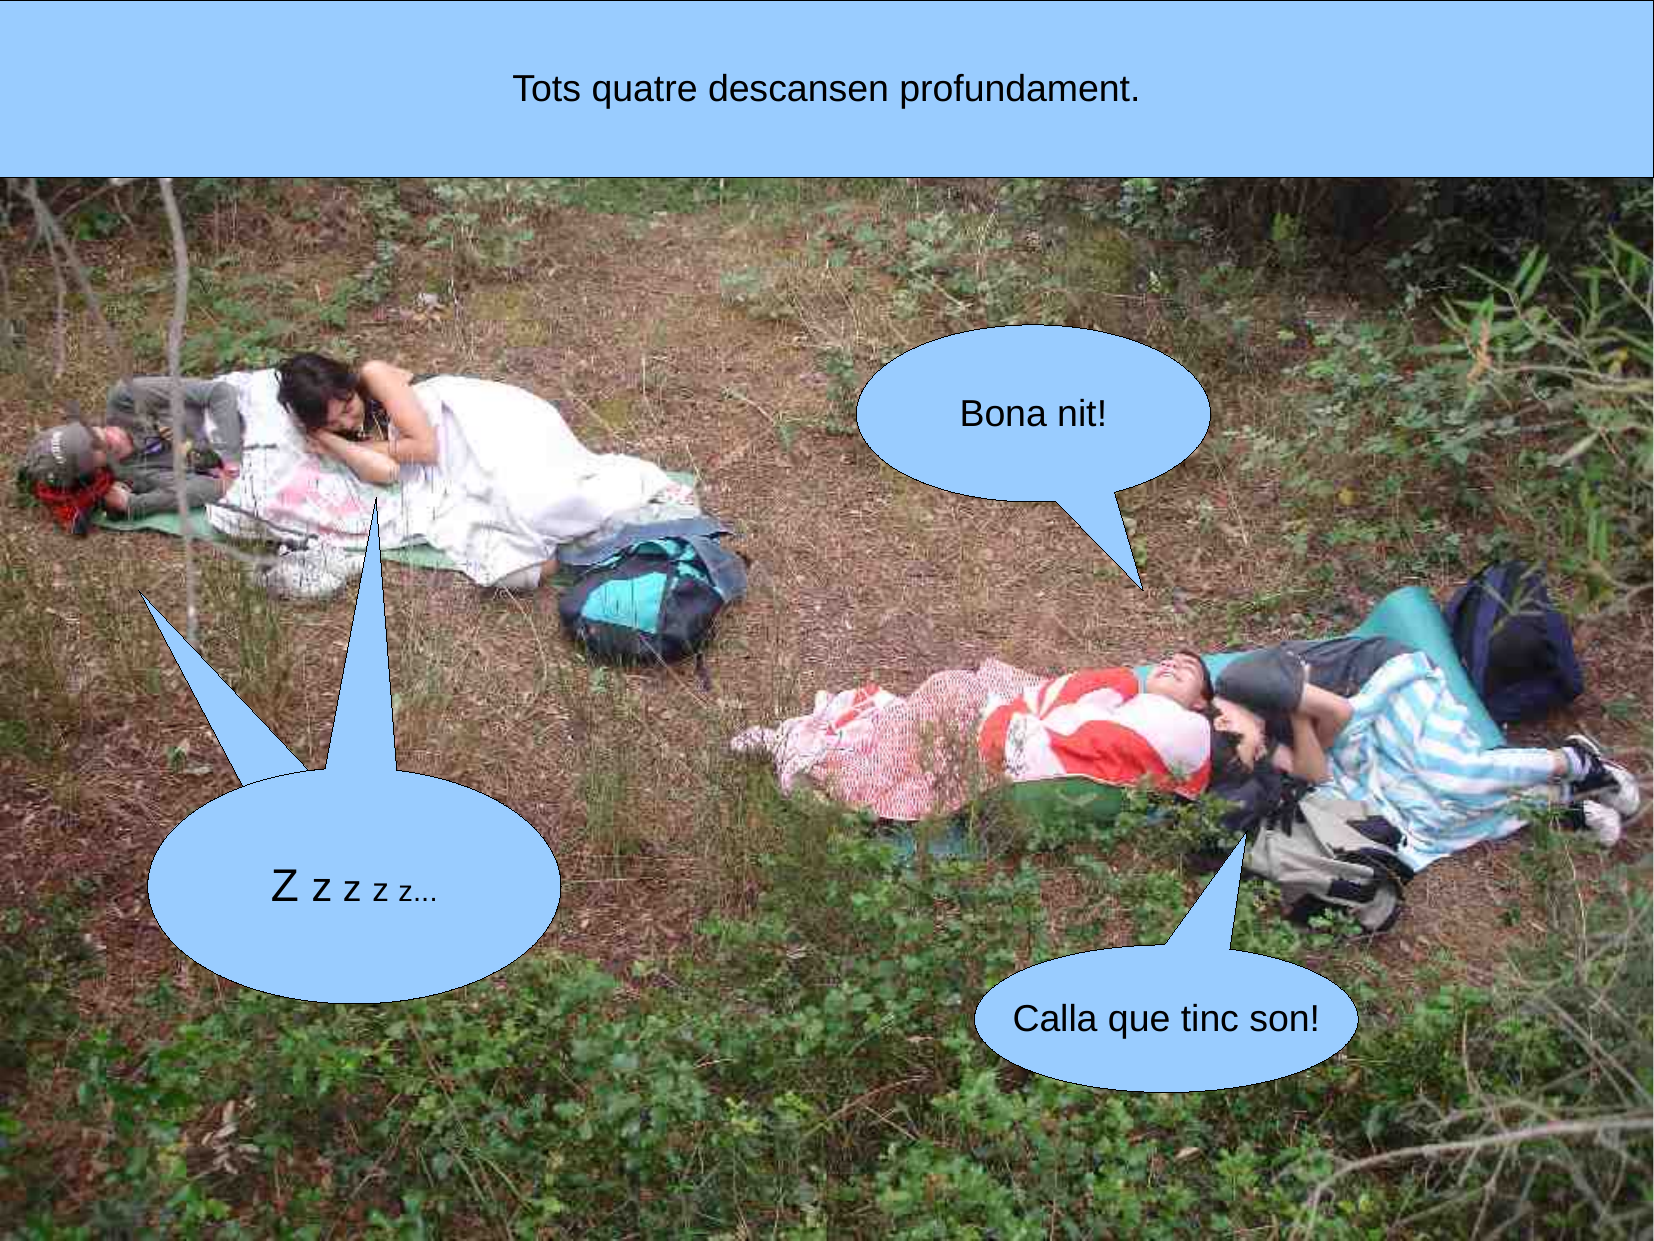

Tots quatre descansen profundament.
Bona nit!
Z z z z z...
Calla que tinc son!